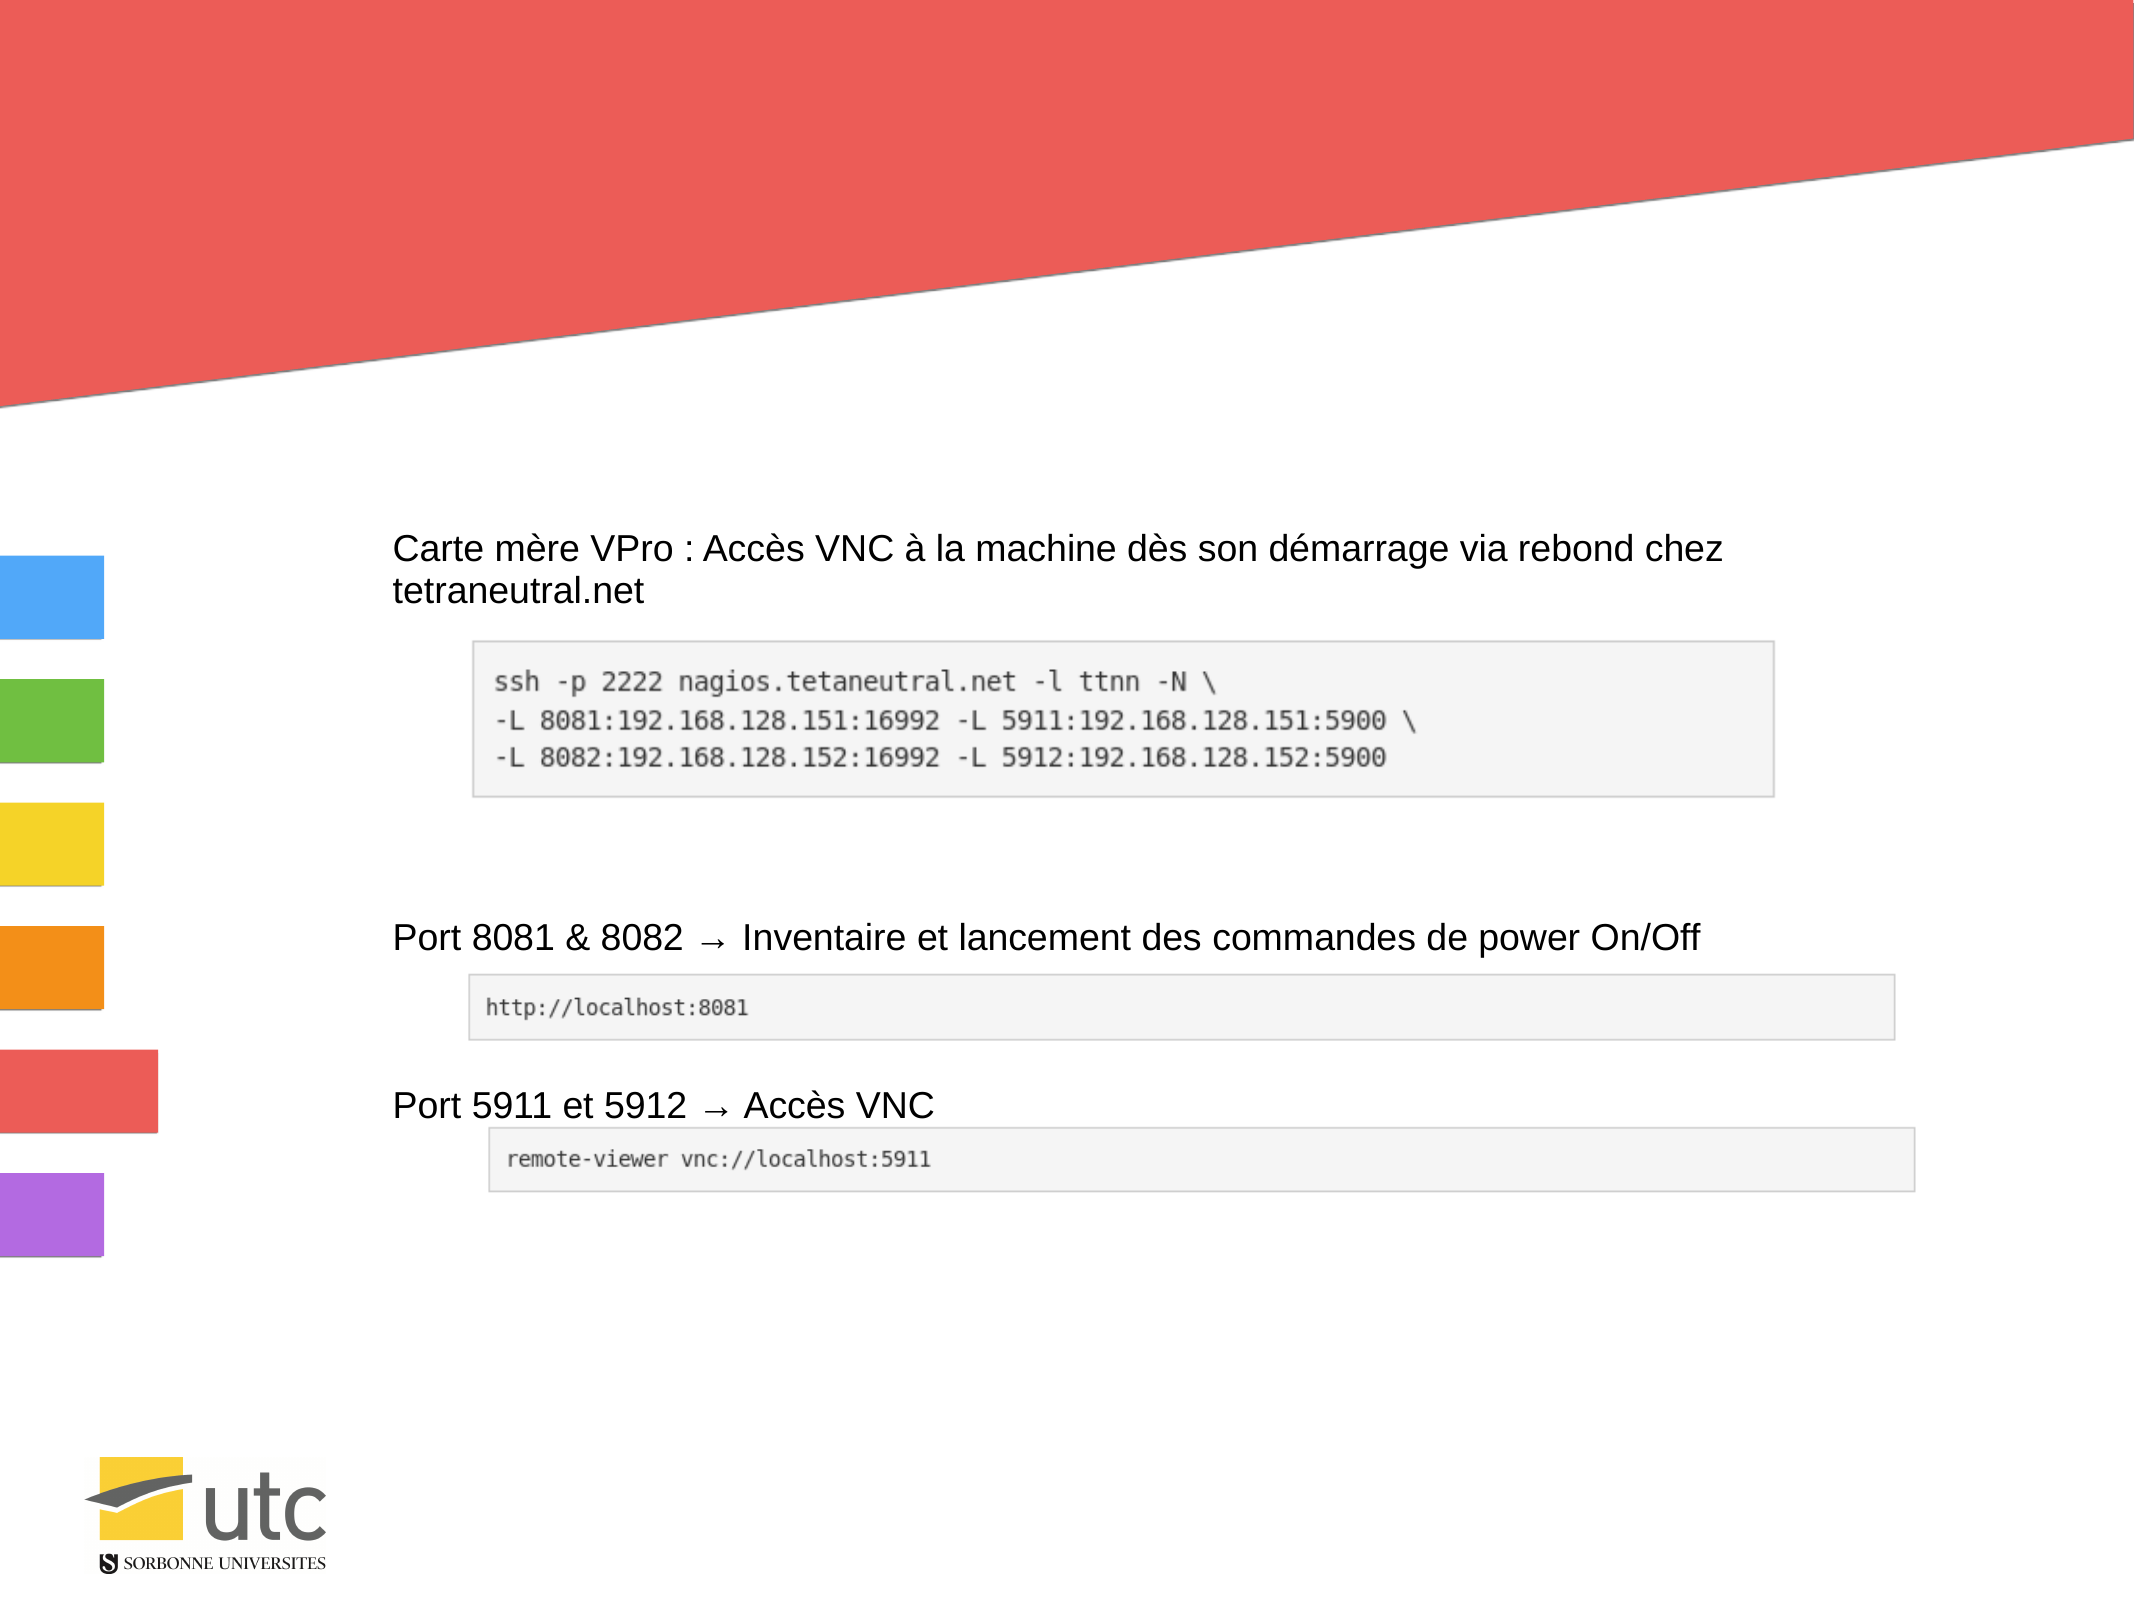

#
Carte mère VPro : Accès VNC à la machine dès son démarrage via rebond chez tetraneutral.net
Port 8081 & 8082 → Inventaire et lancement des commandes de power On/Off
Port 5911 et 5912 → Accès VNC